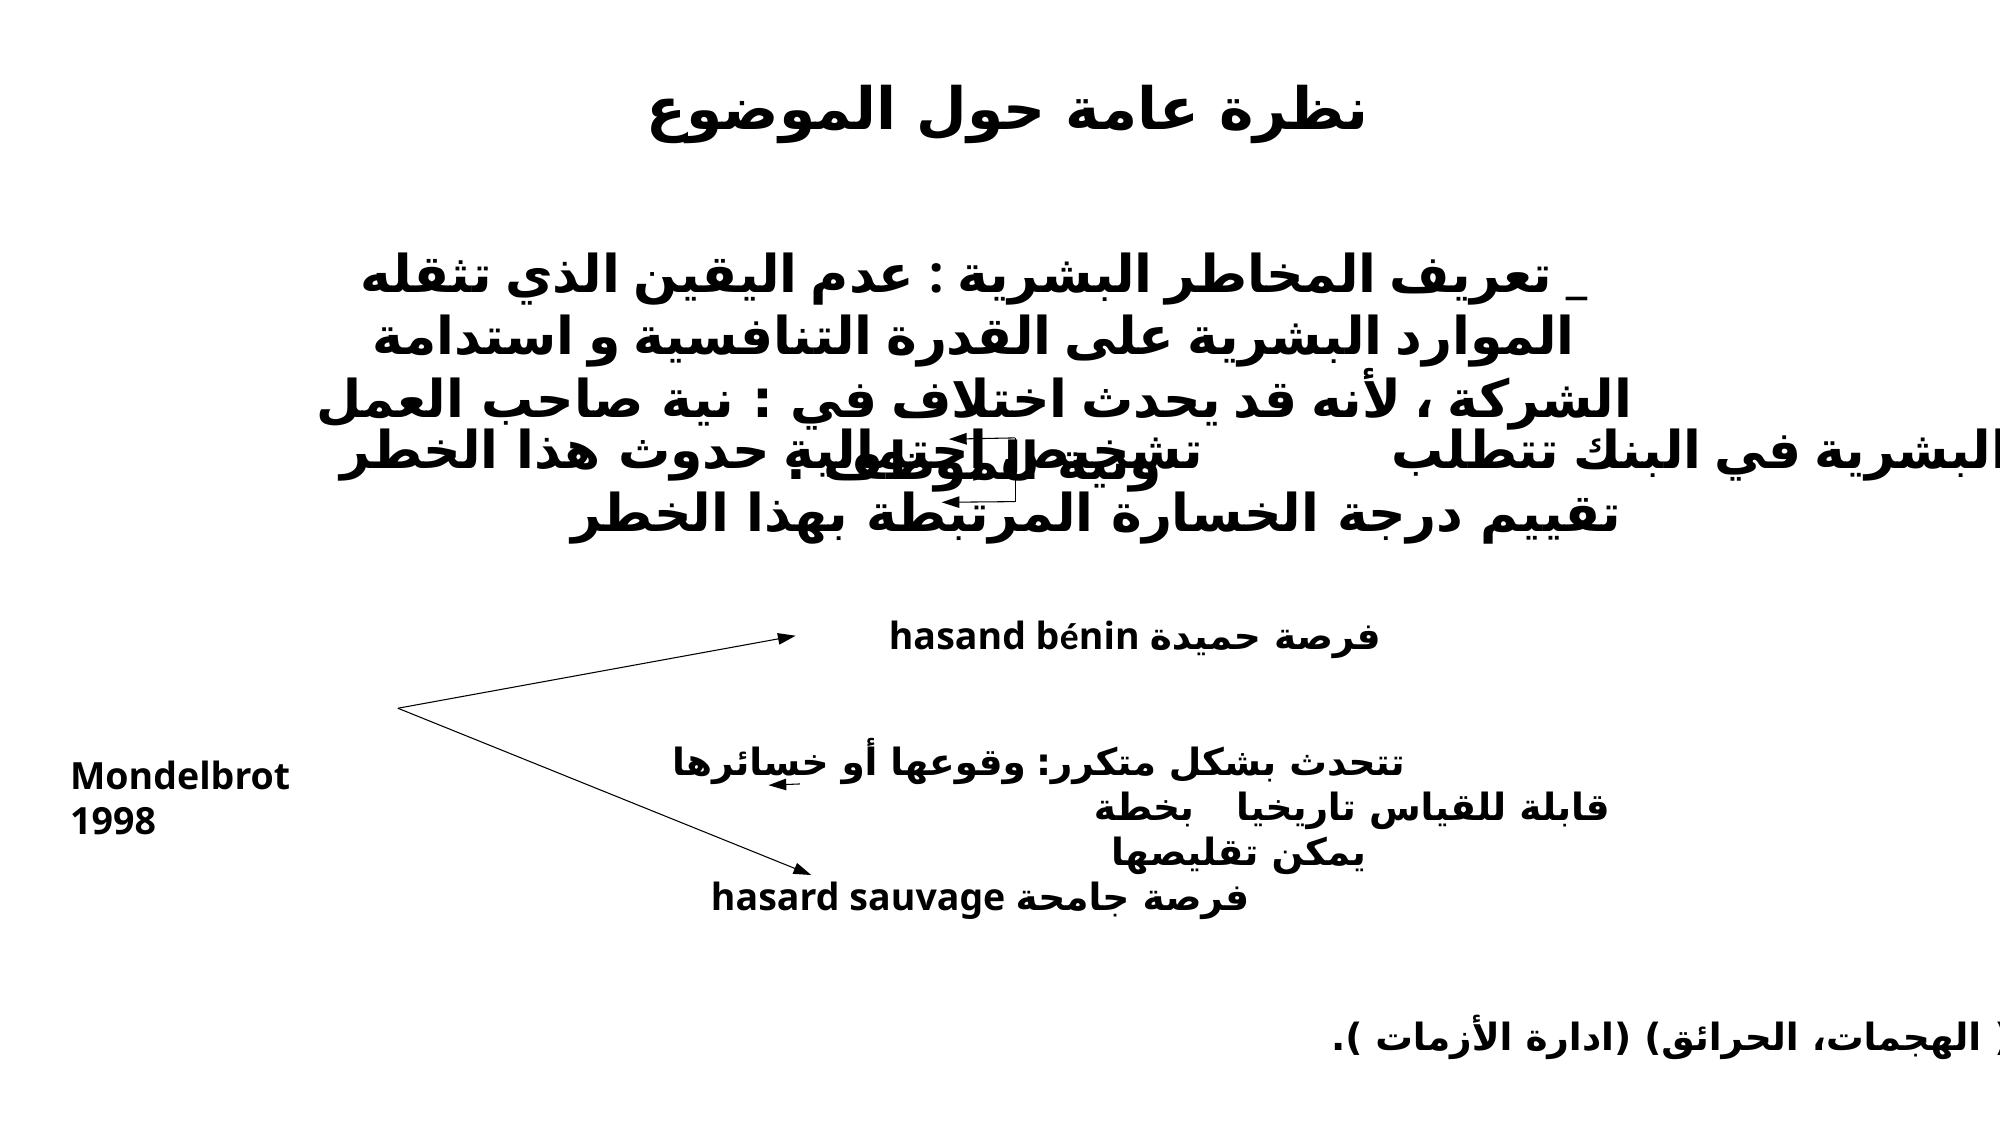

نظرة عامة حول الموضوع
_ تعريف المخاطر البشرية : عدم اليقين الذي تثقله الموارد البشرية على القدرة التنافسية و استدامة الشركة ، لأنه قد يحدث اختلاف في : نية صاحب العمل ونية الموظف .
_ ادارة المخاطر البشرية في البنك تتطلب تشخيص إحتمالية حدوث هذا الخطر
 تقييم درجة الخسارة المرتبطة بهذا الخطر
 Mondelbrot 1998
 فرصة حميدة hasand bénin
 تتحدث بشكل متكرر: وقوعها أو خسائرها قابلة للقياس تاريخيا بخطة
 يمكن تقليصها
 فرصة جامحة hasard sauvage
لا يمكن التنبؤ بها ( الهجمات، الحرائق) (ادارة الأزمات ).